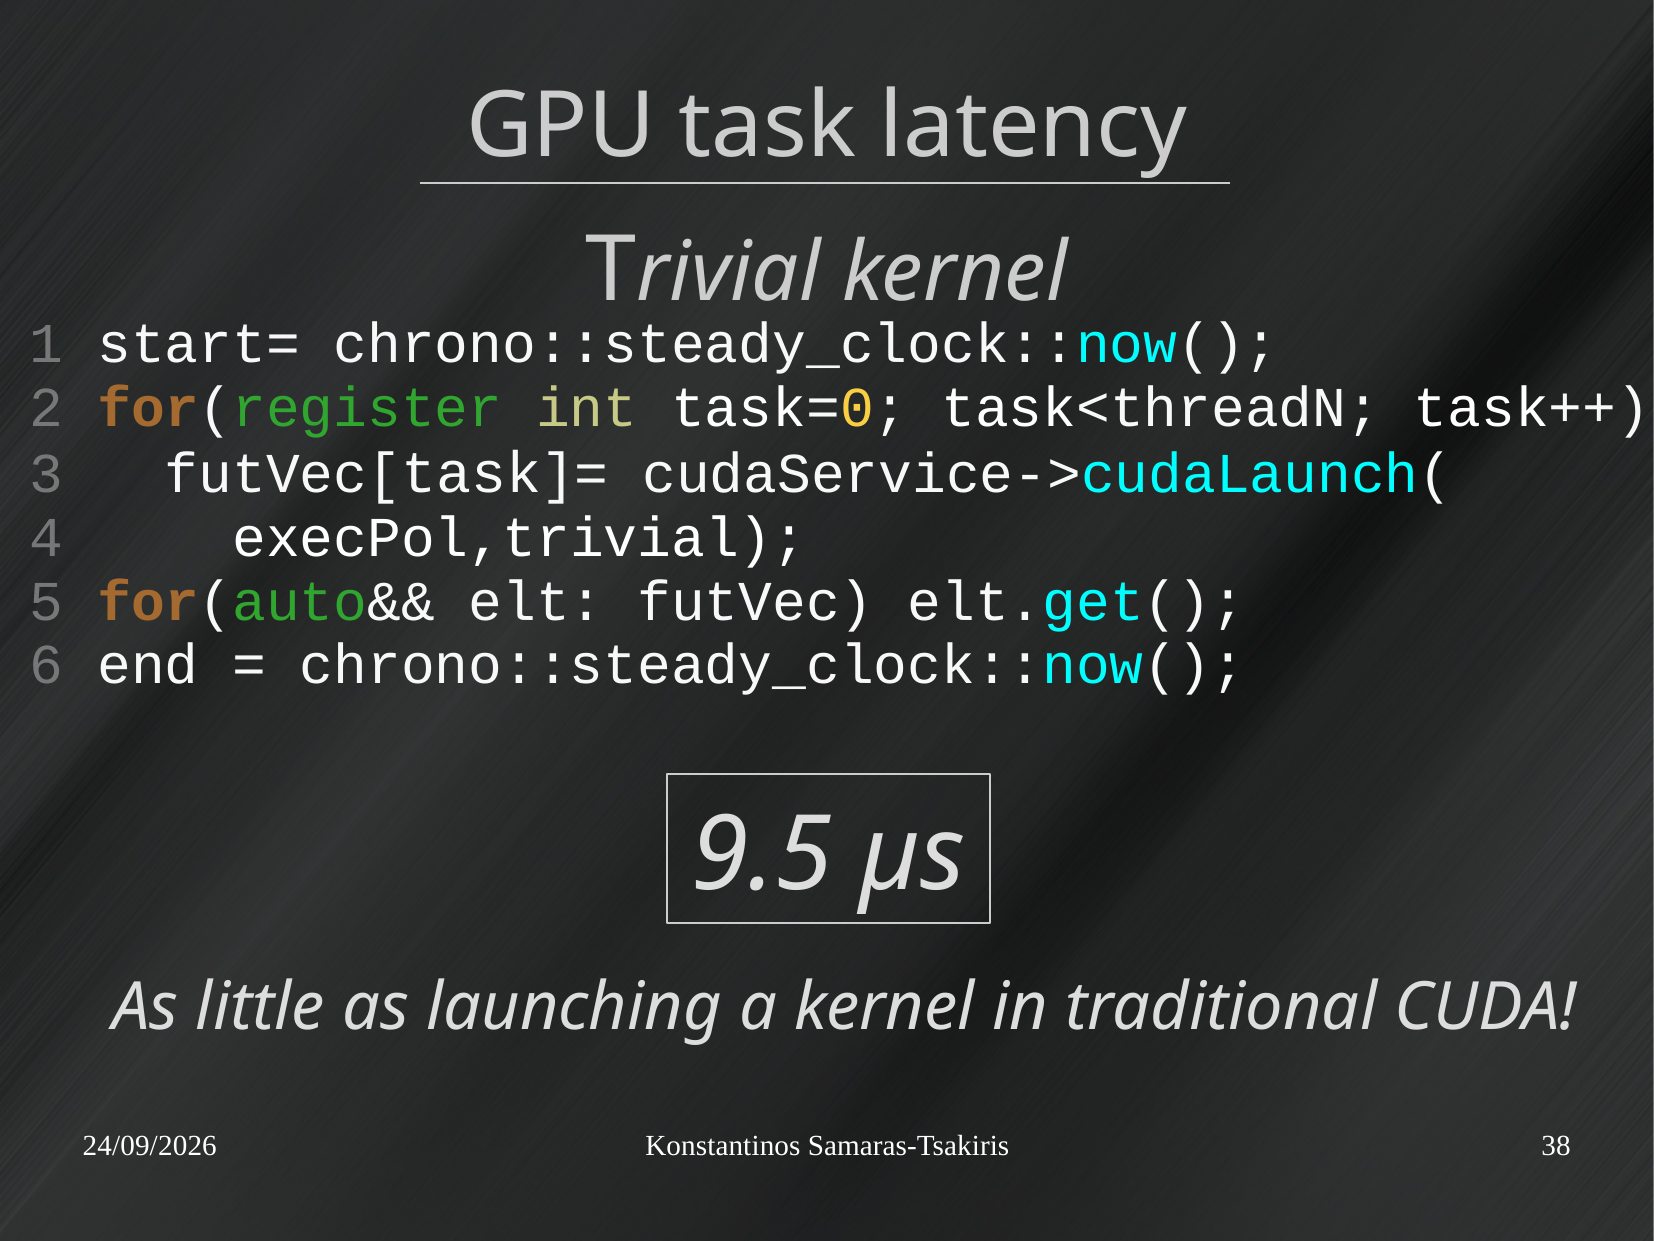

GPU task latency
Trivial kernel
1 start= chrono::steady_clock::now();
2 for(register int task=0; task<threadN; task++)
3 futVec[task]= cudaService->cudaLaunch(
4 execPol,trivial);
5 for(auto&& elt: futVec) elt.get();
6 end = chrono::steady_clock::now();
# 9.5 μs
As little as launching a kernel in traditional CUDA!
Konstantinos Samaras-Tsakiris
38